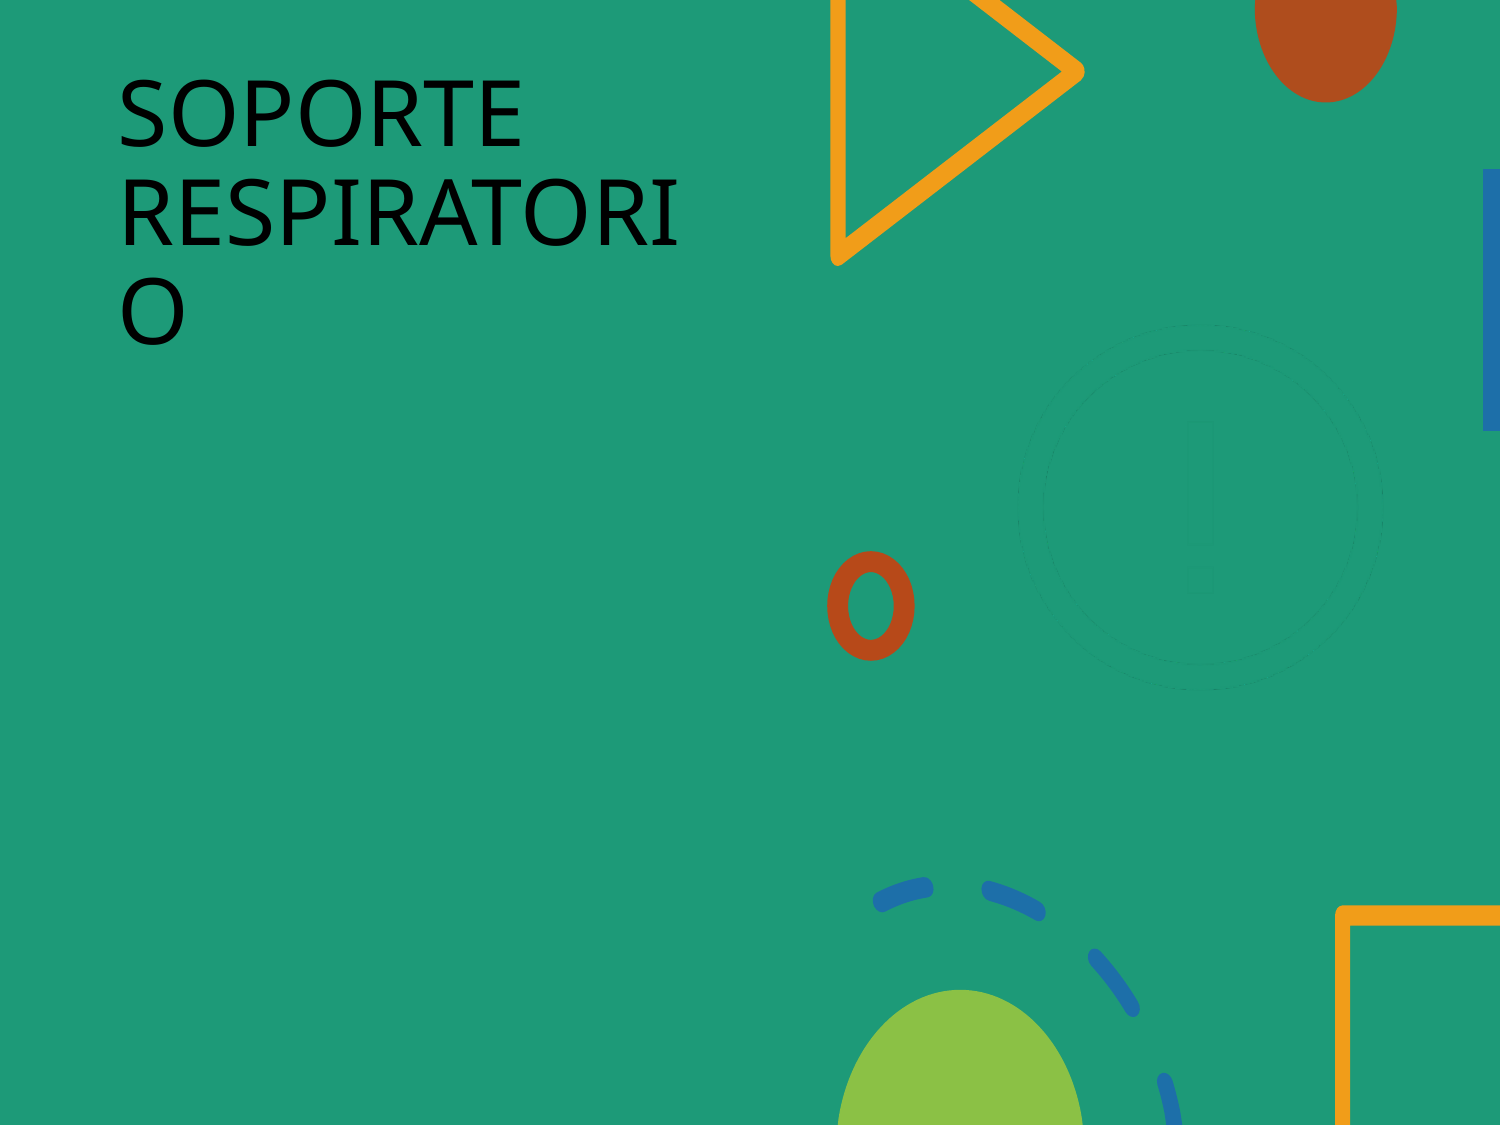

# SOPORTE RESPIRATORIO
Dar al principio 5 ventilaciones, llamadas de rescate. El reanimador debe sellar bien sus labios en la boca del niño o boca y nariz del lactante para evitar que se fugue aire y continuar con la RCP.